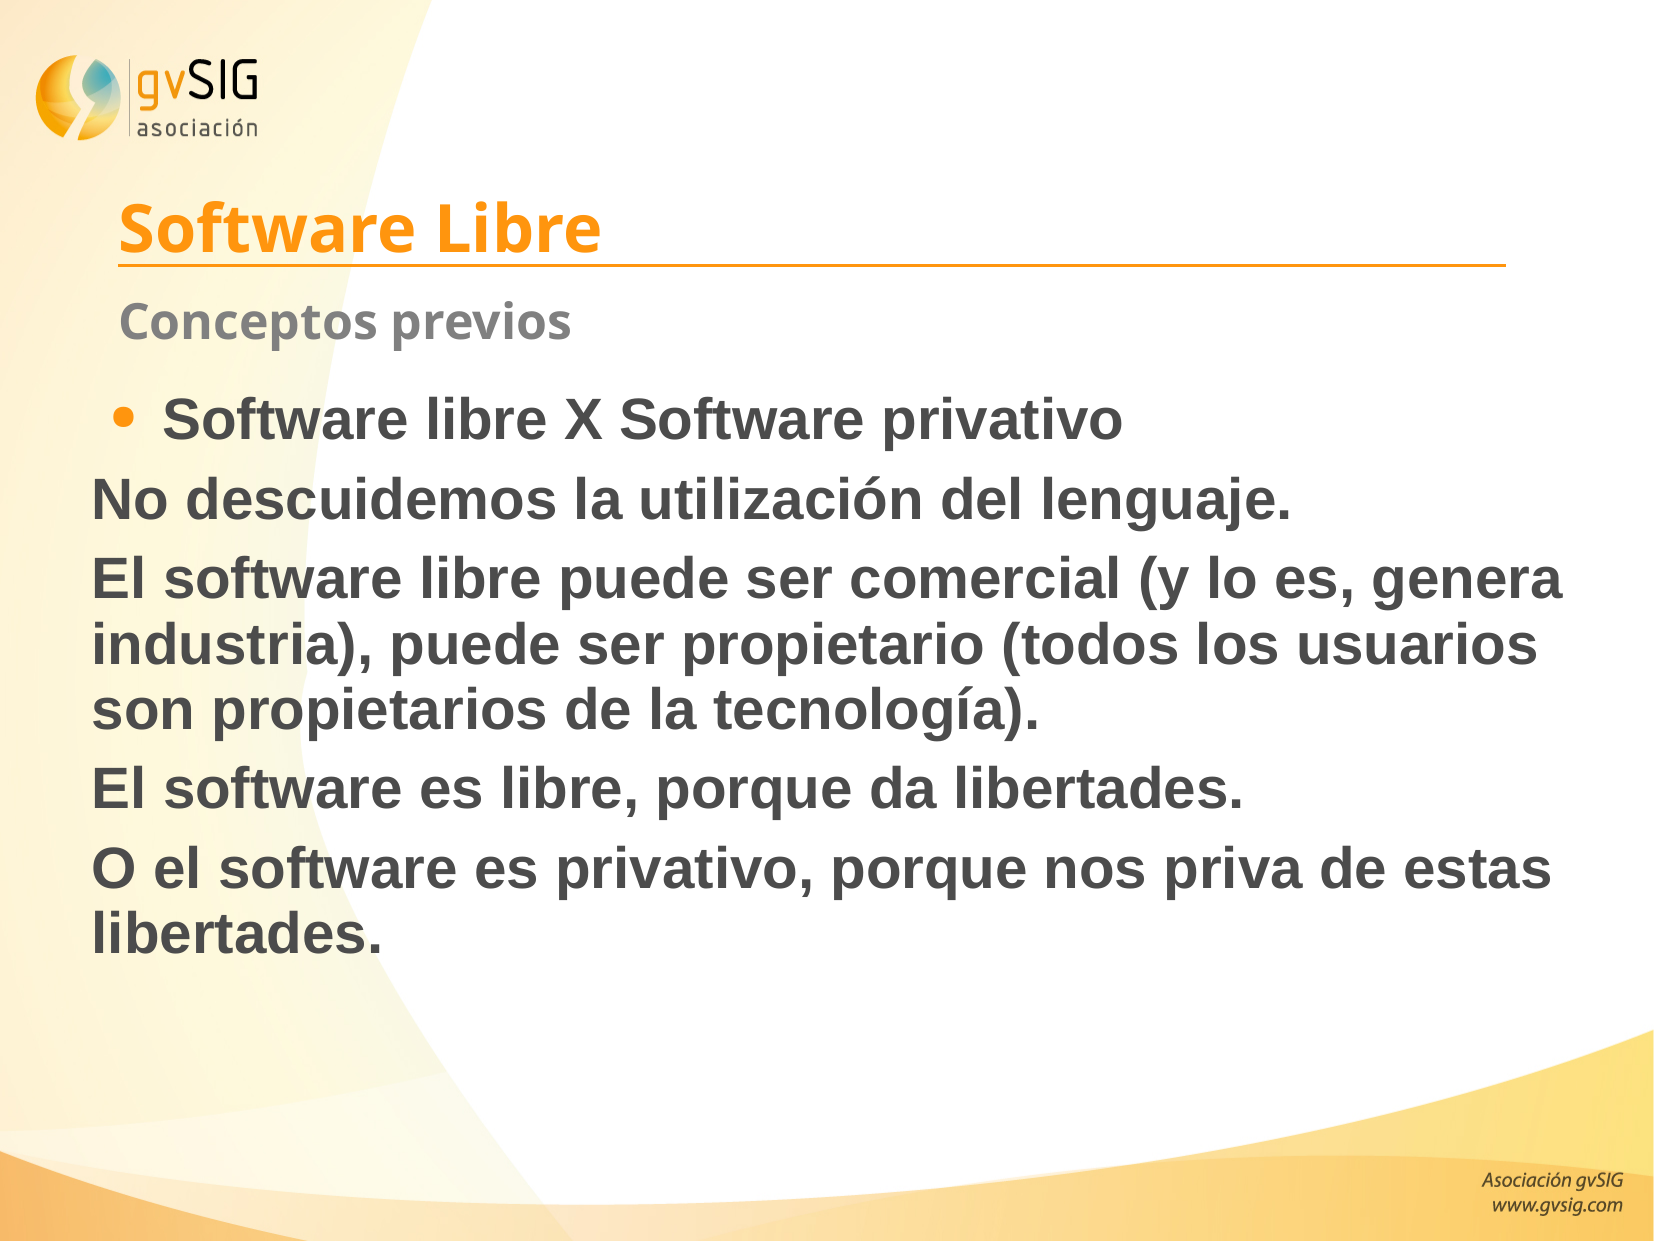

# Software Libre
Conceptos previos
Software libre X Software privativo
No descuidemos la utilización del lenguaje.
El software libre puede ser comercial (y lo es, genera industria), puede ser propietario (todos los usuarios son propietarios de la tecnología).
El software es libre, porque da libertades.
O el software es privativo, porque nos priva de estas libertades.